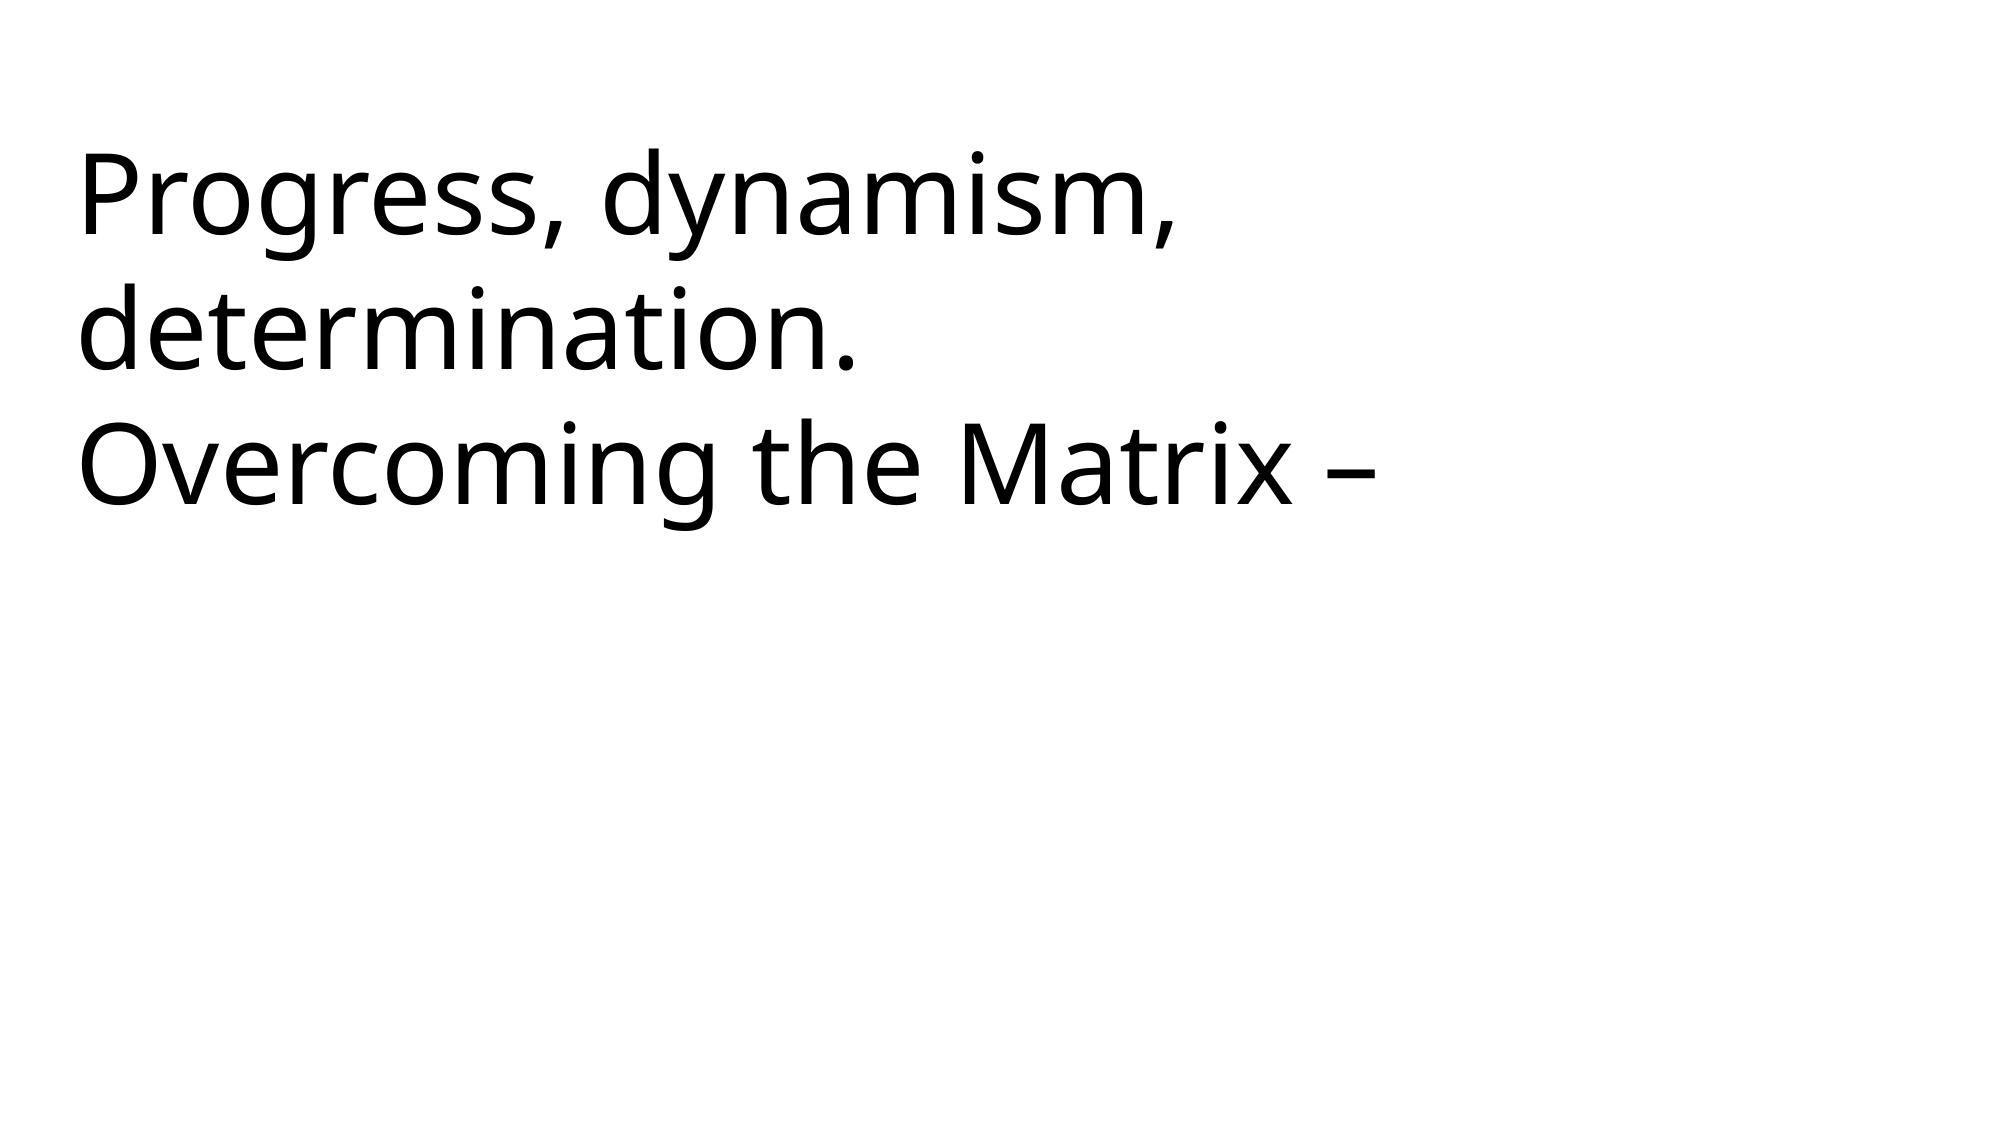

# Progress, dynamism, determination. Overcoming the Matrix –